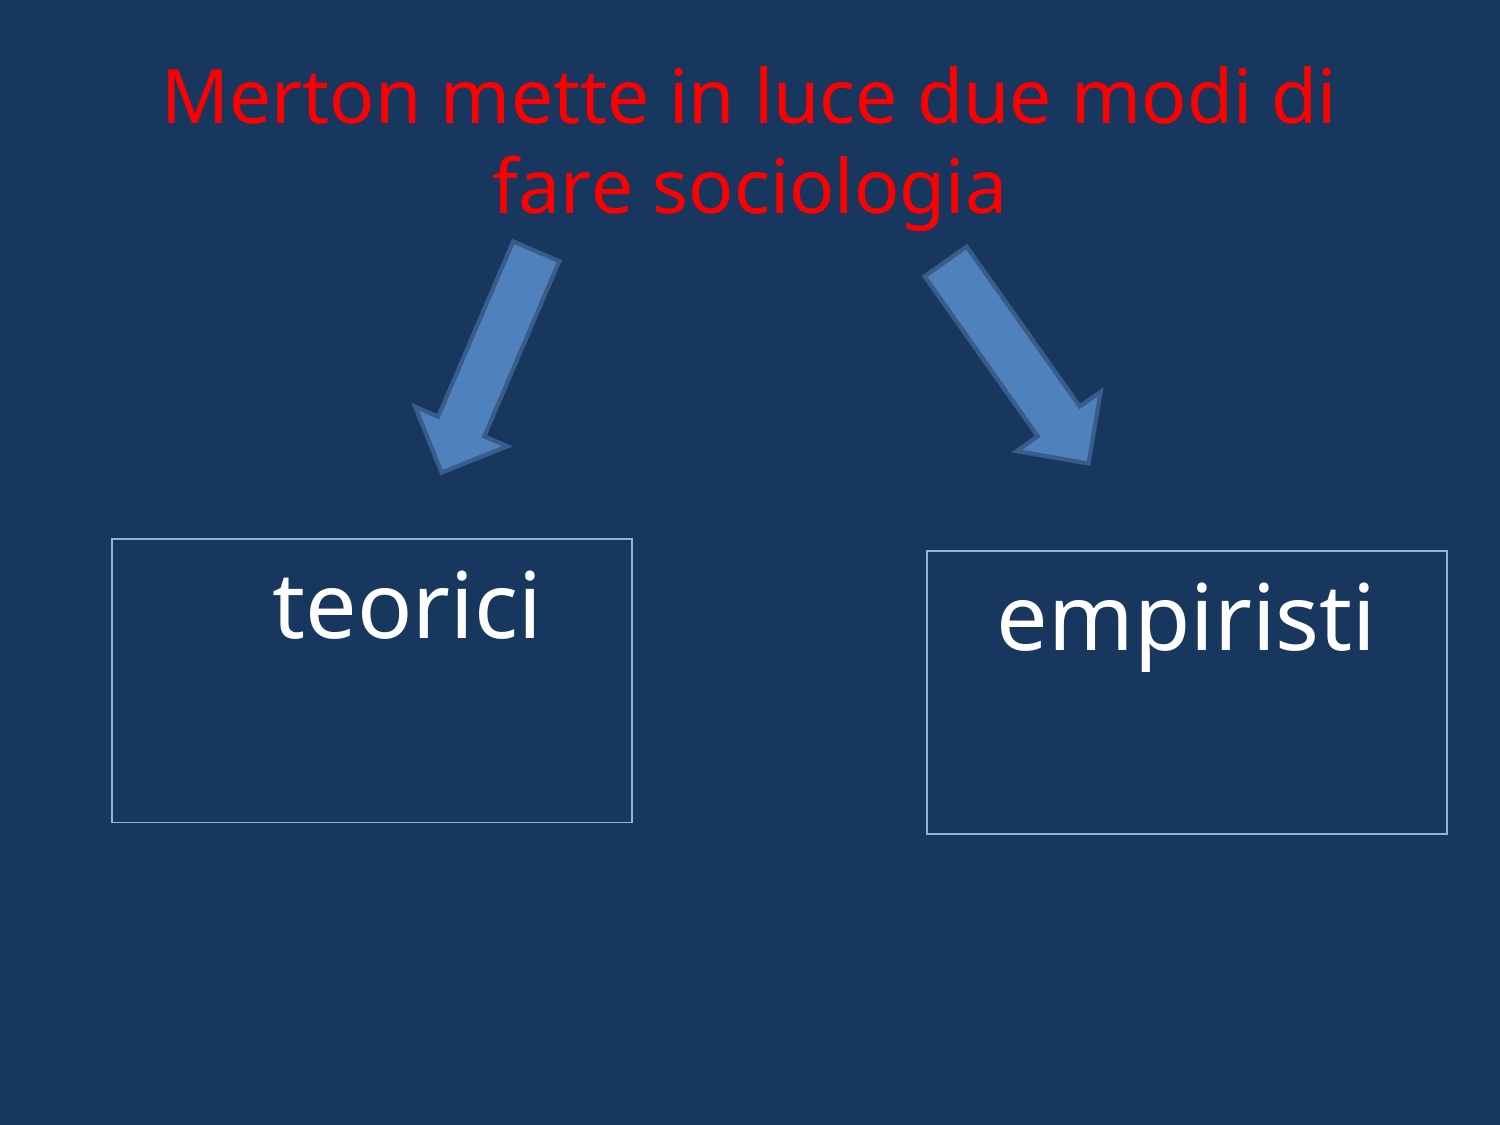

# Merton mette in luce due modi di fare sociologia
 teorici
empiristi